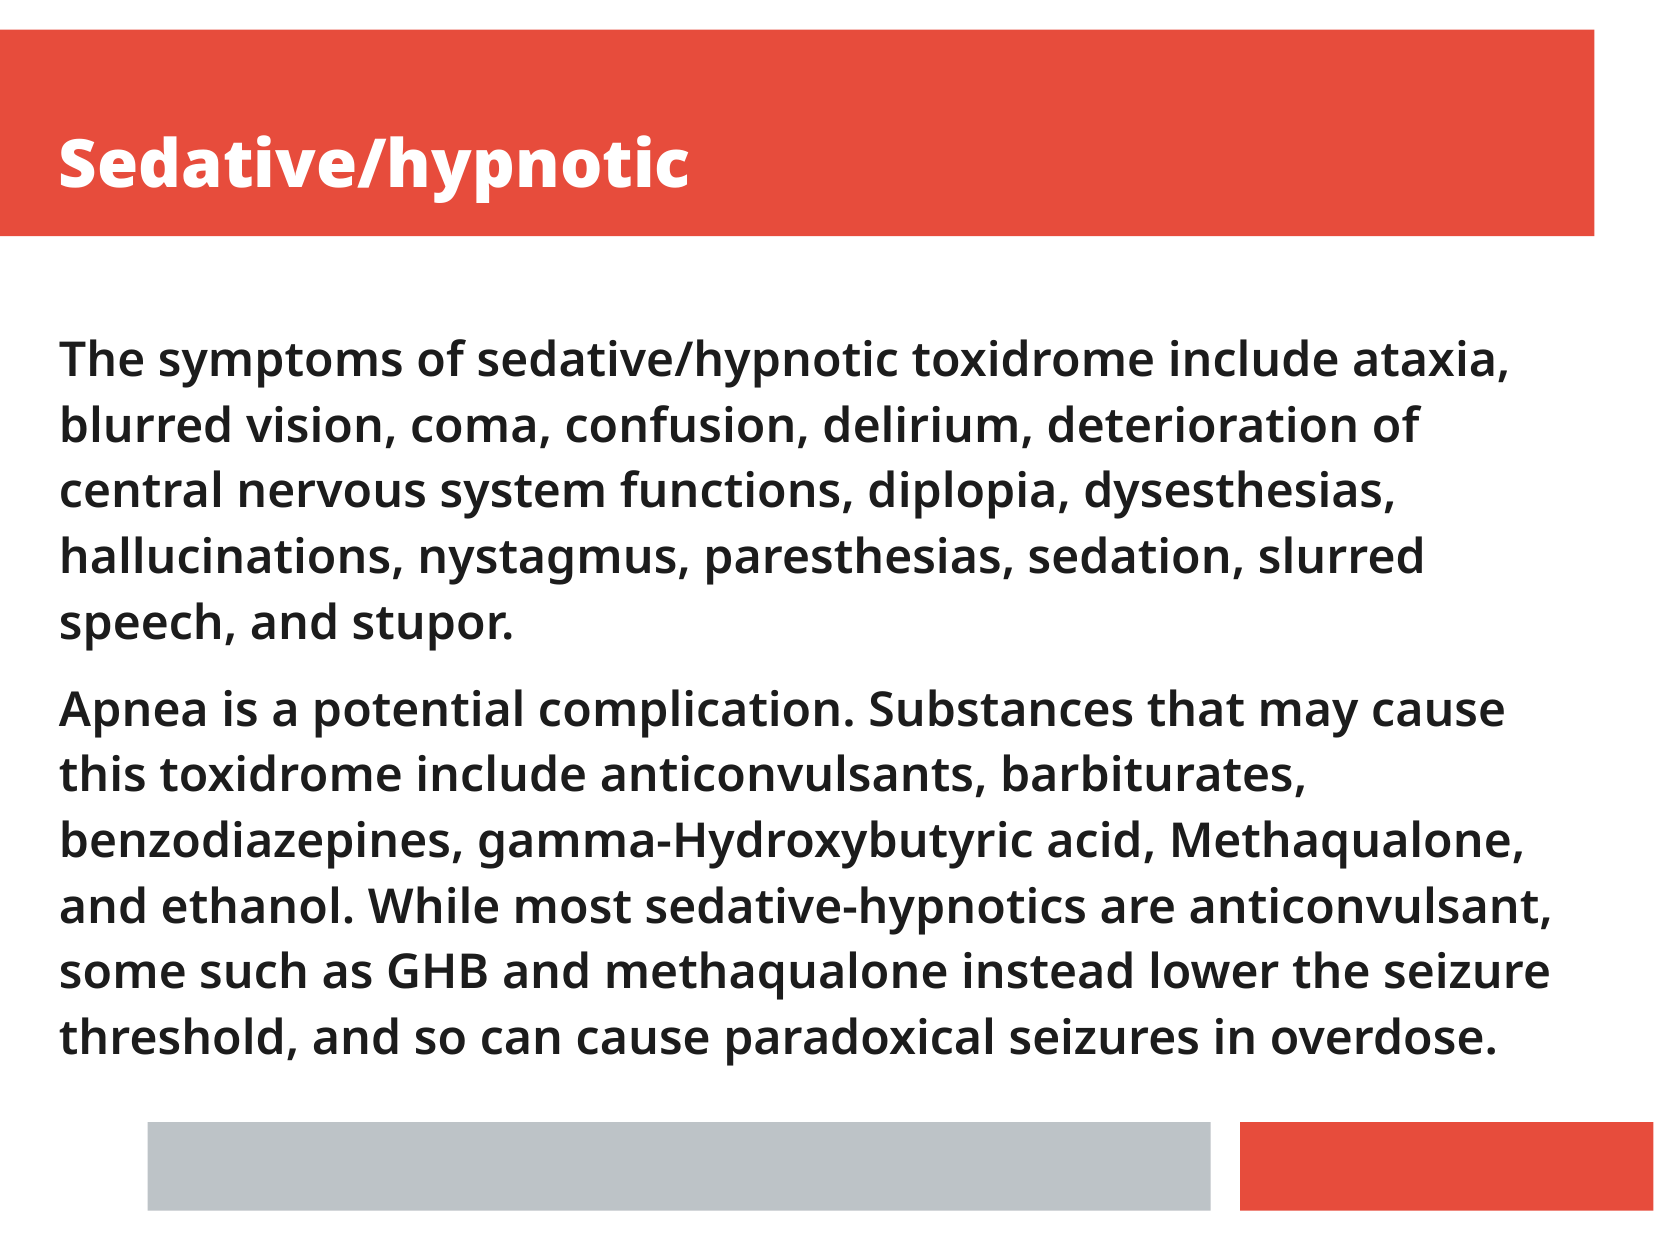

# Sedative/hypnotic
The symptoms of sedative/hypnotic toxidrome include ataxia, blurred vision, coma, confusion, delirium, deterioration of central nervous system functions, diplopia, dysesthesias, hallucinations, nystagmus, paresthesias, sedation, slurred speech, and stupor.
Apnea is a potential complication. Substances that may cause this toxidrome include anticonvulsants, barbiturates, benzodiazepines, gamma-Hydroxybutyric acid, Methaqualone, and ethanol. While most sedative-hypnotics are anticonvulsant, some such as GHB and methaqualone instead lower the seizure threshold, and so can cause paradoxical seizures in overdose.